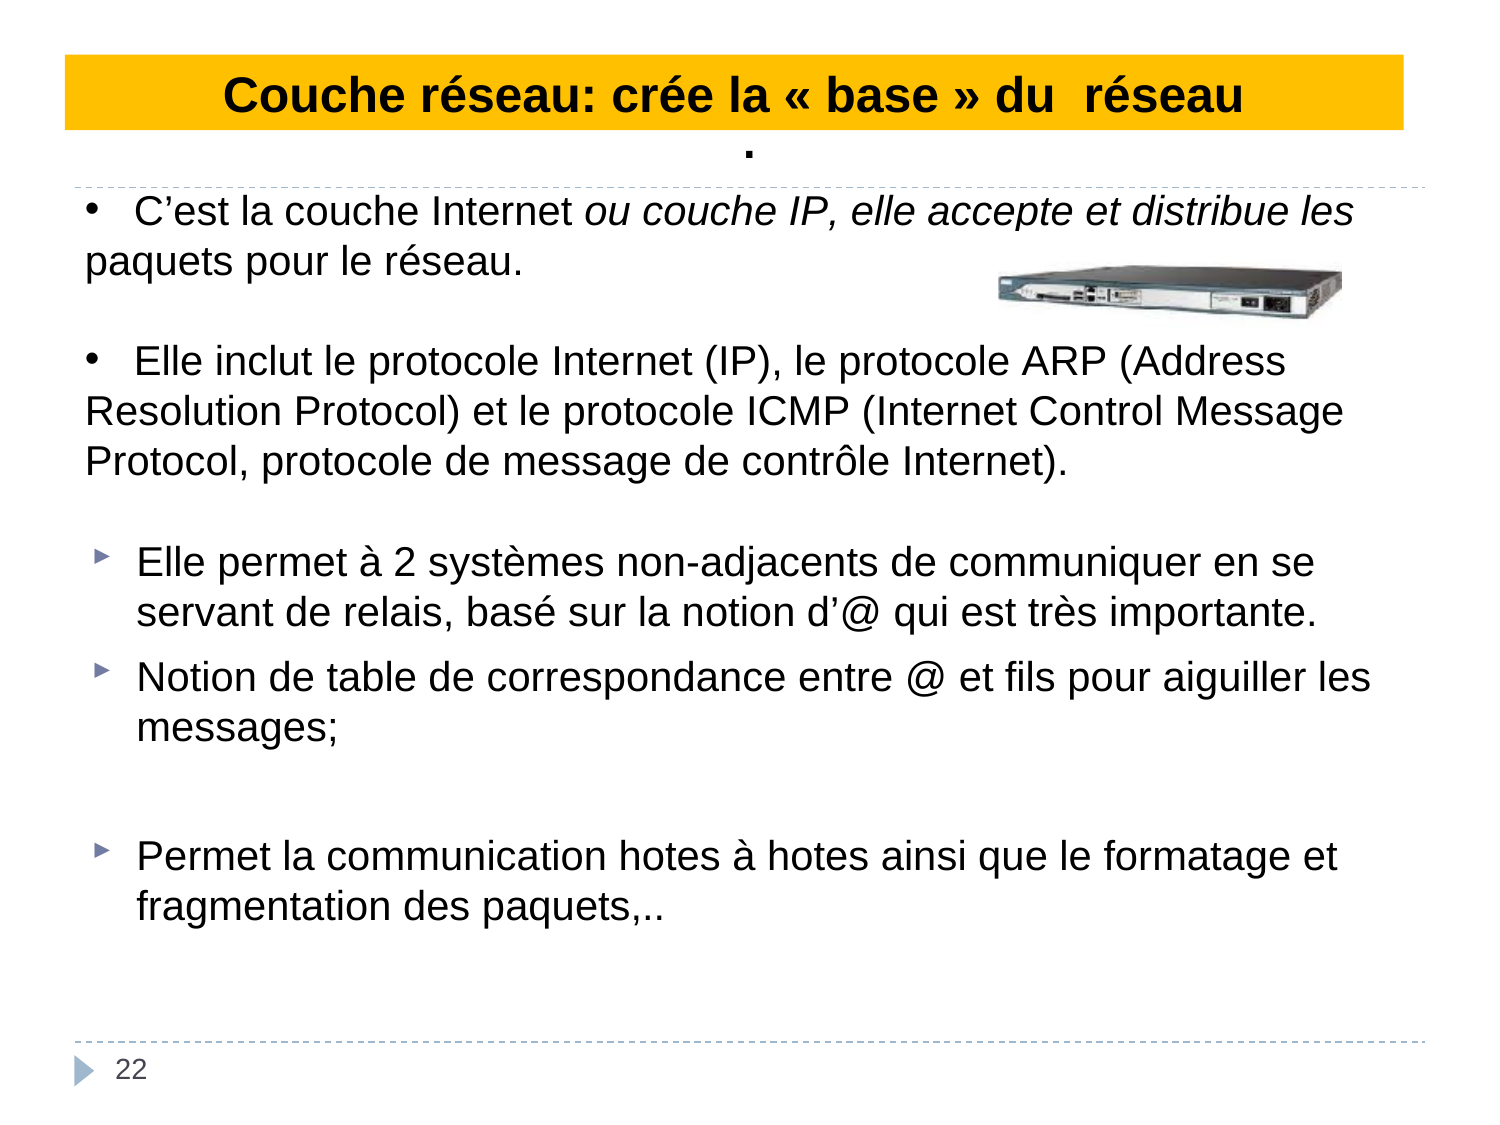

Couche réseau: crée la « base » du réseau
.
 C’est la couche Internet ou couche IP, elle accepte et distribue les paquets pour le réseau.
 Elle inclut le protocole Internet (IP), le protocole ARP (Address Resolution Protocol) et le protocole ICMP (Internet Control Message Protocol, protocole de message de contrôle Internet).
# Elle permet à 2 systèmes non-adjacents de communiquer en se servant de relais, basé sur la notion d’@ qui est très importante.
Notion de table de correspondance entre @ et fils pour aiguiller les messages;
Permet la communication hotes à hotes ainsi que le formatage et fragmentation des paquets,..